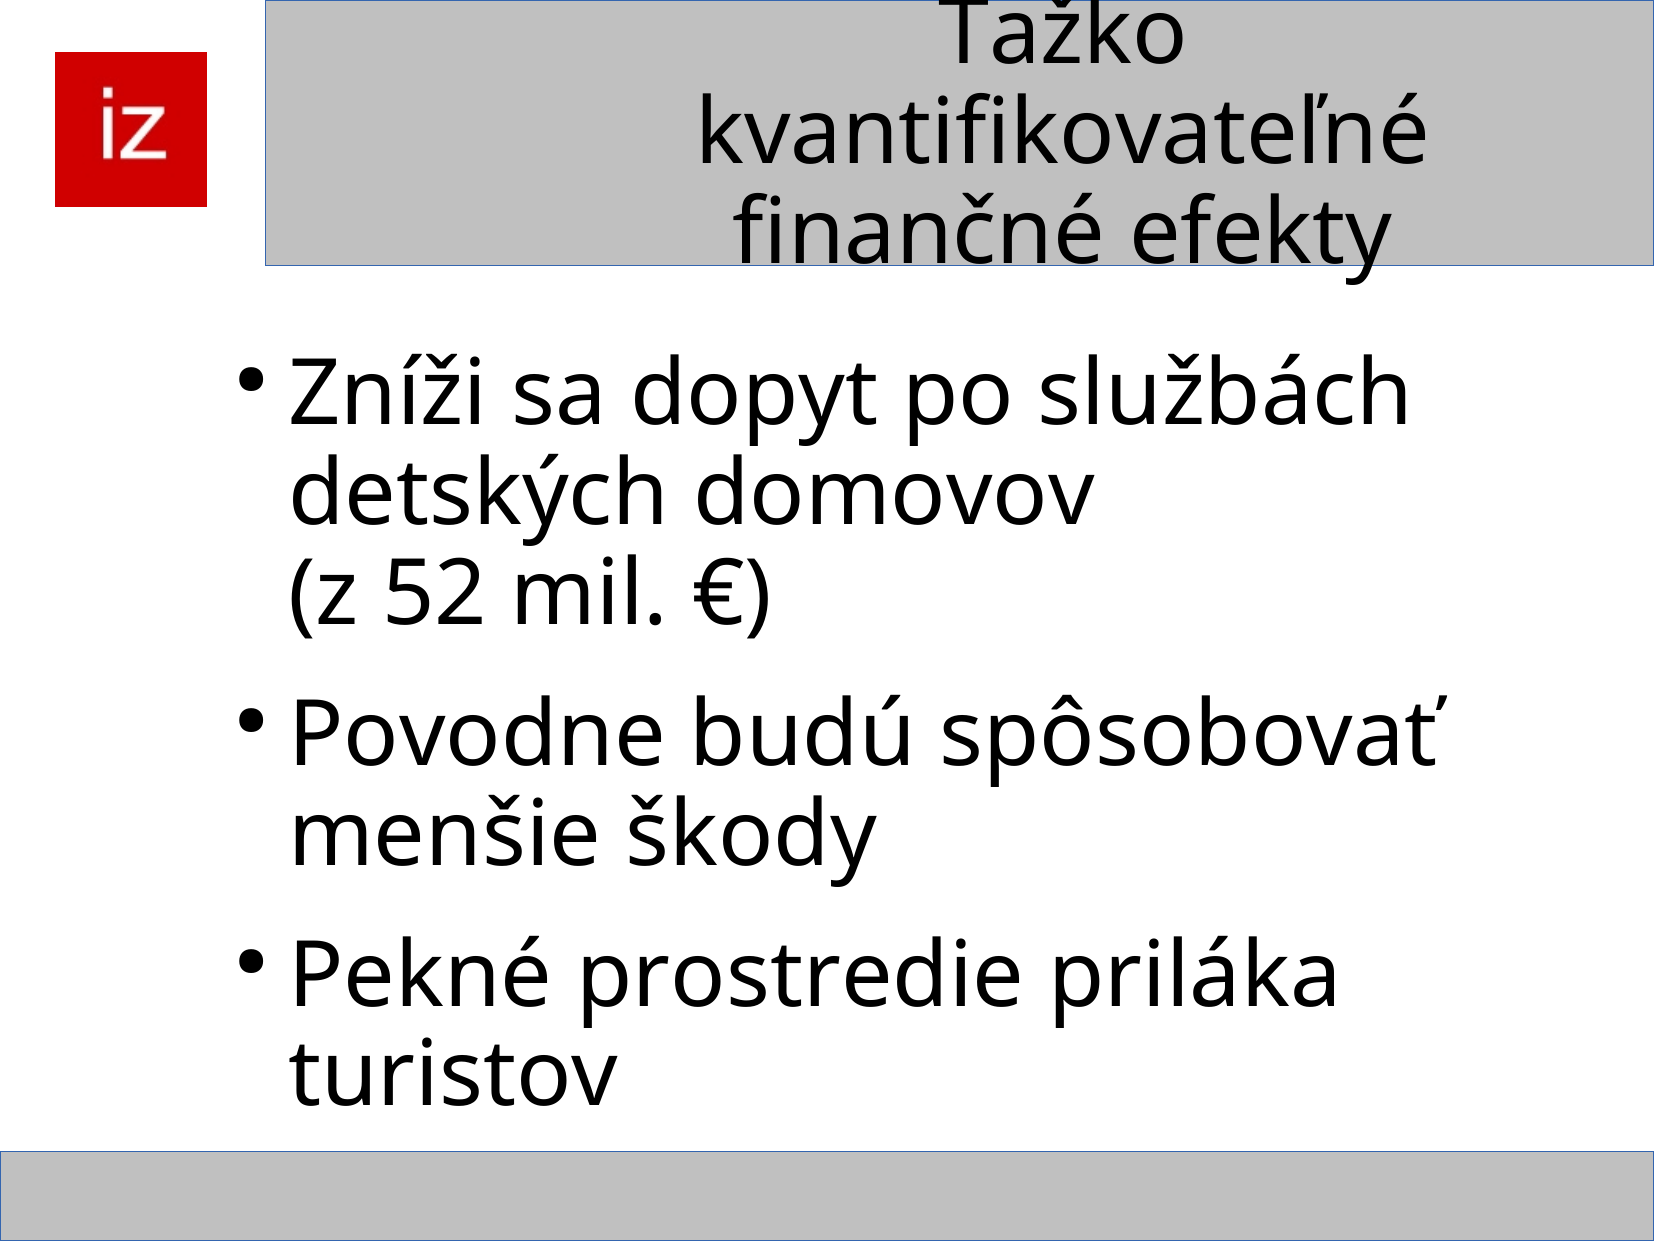

# Ťažko kvantifikovateľné finančné efekty
Zníži sa dopyt po službách detských domovov (z 52 mil. €)
Povodne budú spôsobovať menšie škody
Pekné prostredie priláka turistov